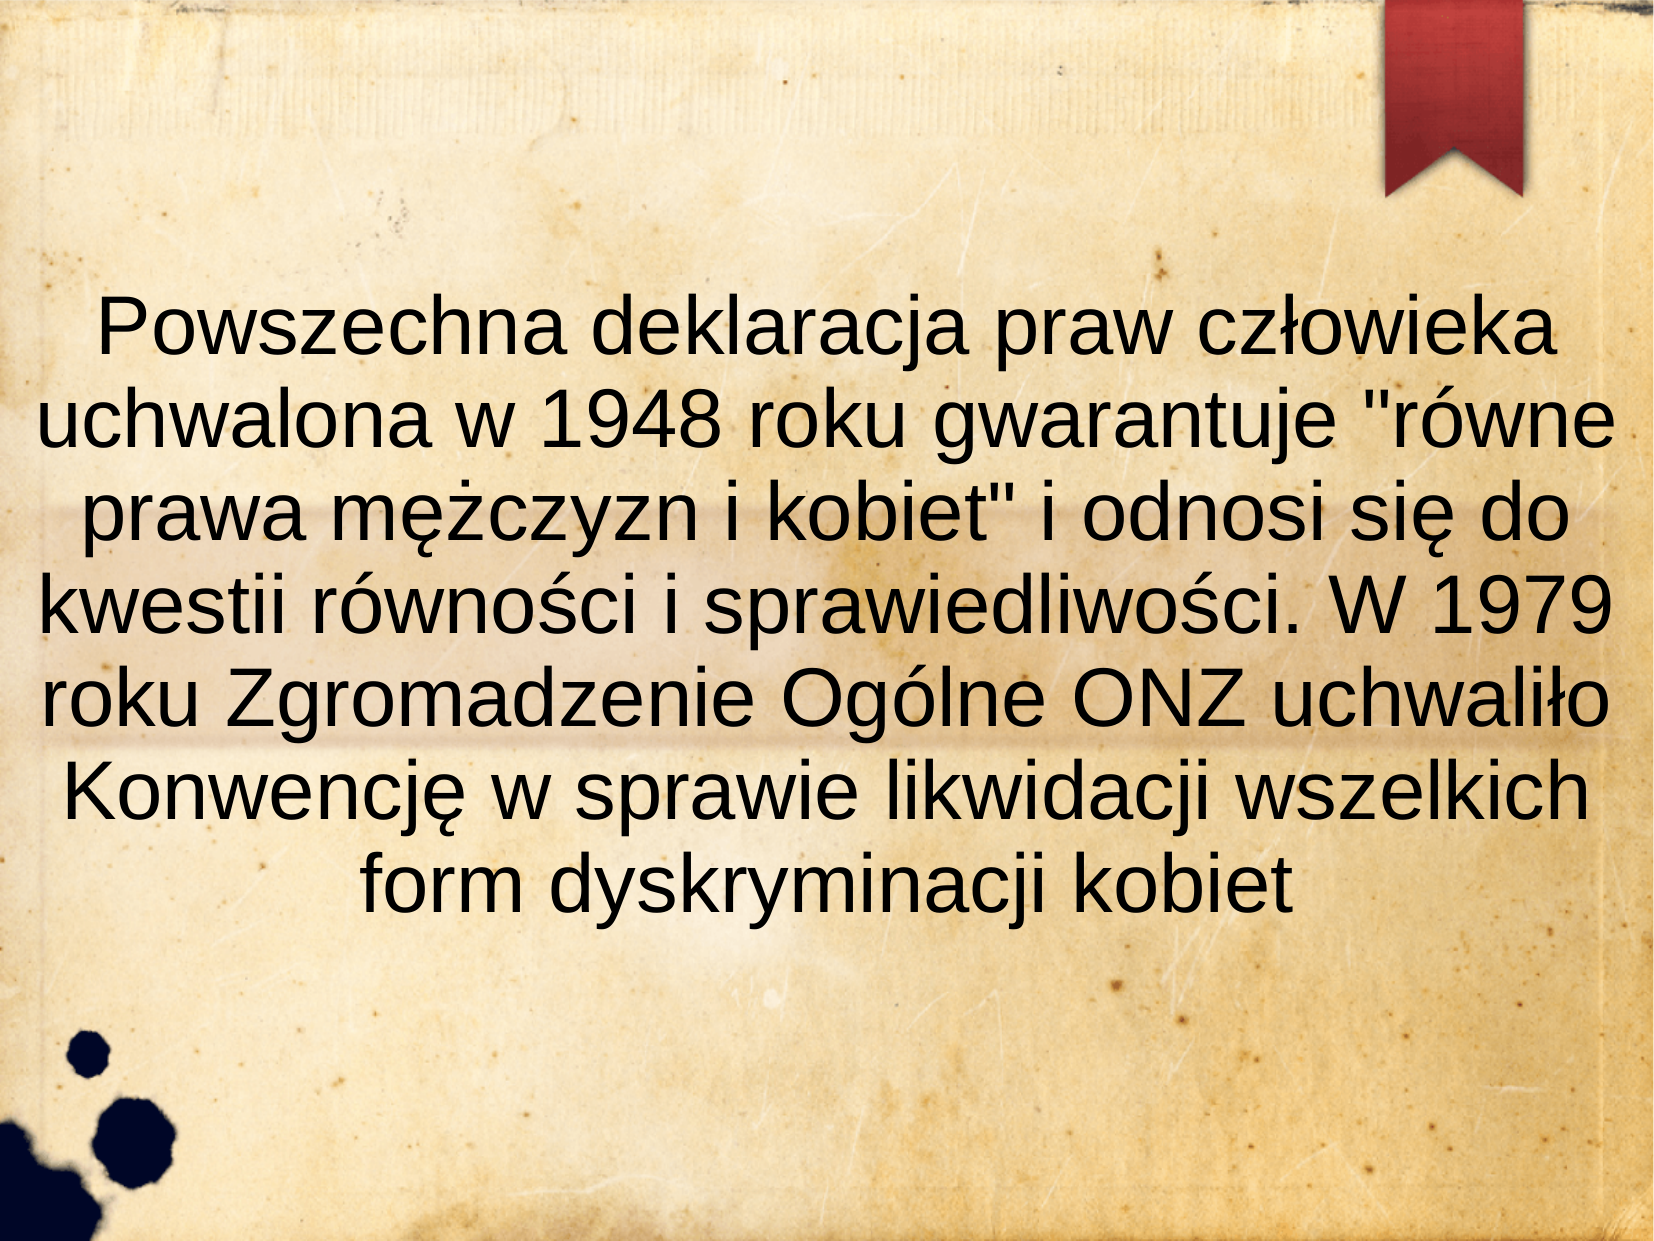

Powszechna deklaracja praw człowieka uchwalona w 1948 roku gwarantuje "równe prawa mężczyzn i kobiet" i odnosi się do kwestii równości i sprawiedliwości. W 1979 roku Zgromadzenie Ogólne ONZ uchwaliło Konwencję w sprawie likwidacji wszelkich form dyskryminacji kobiet